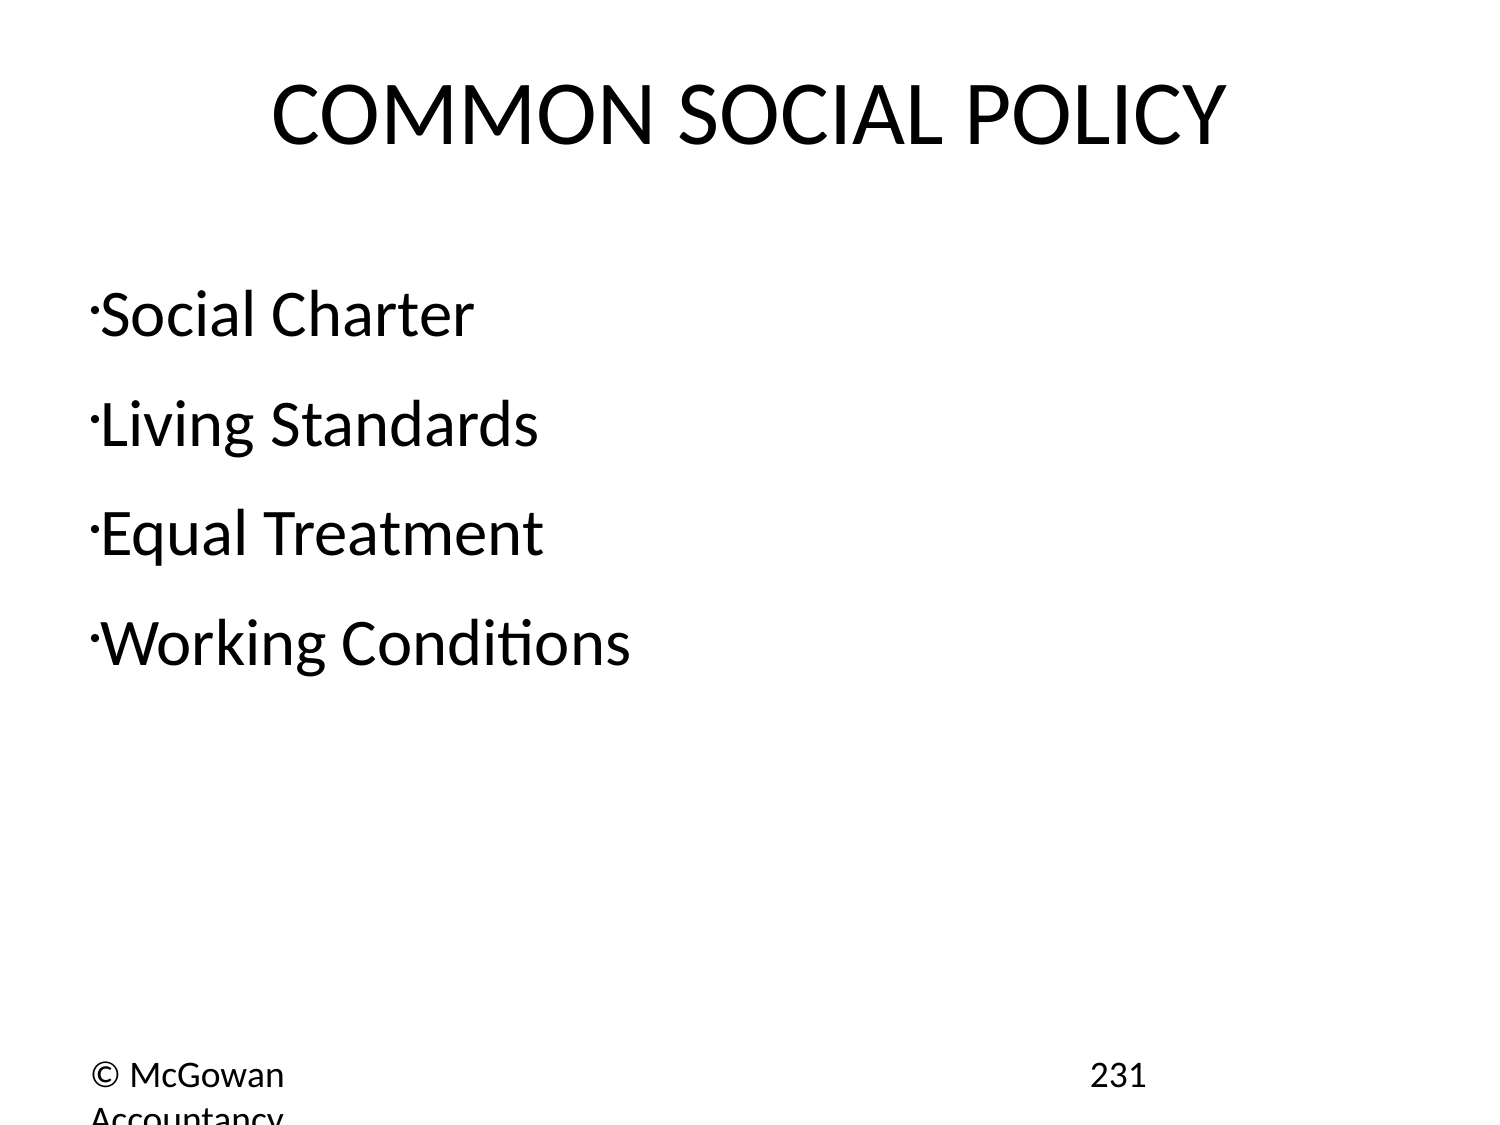

# COMMON SOCIAL POLICY
Social Charter
Living Standards
Equal Treatment
Working Conditions
© McGowan Accountancy Services
231